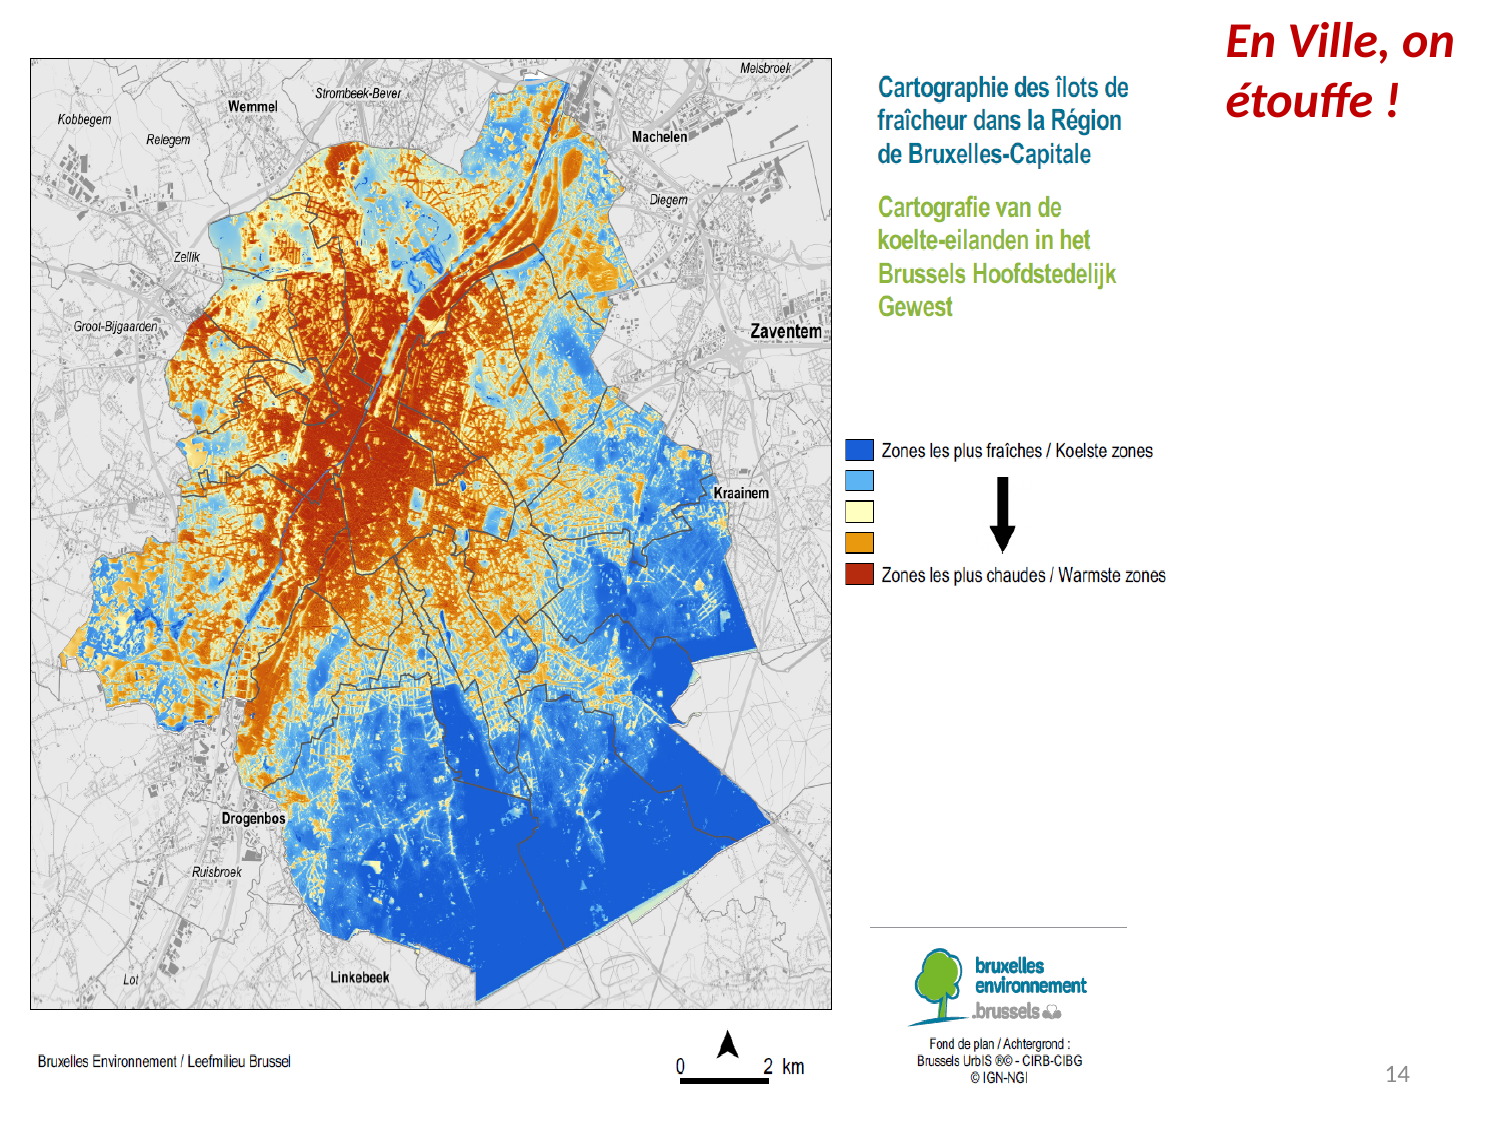

En Ville, on étouffe !
Ajouter un pied de page